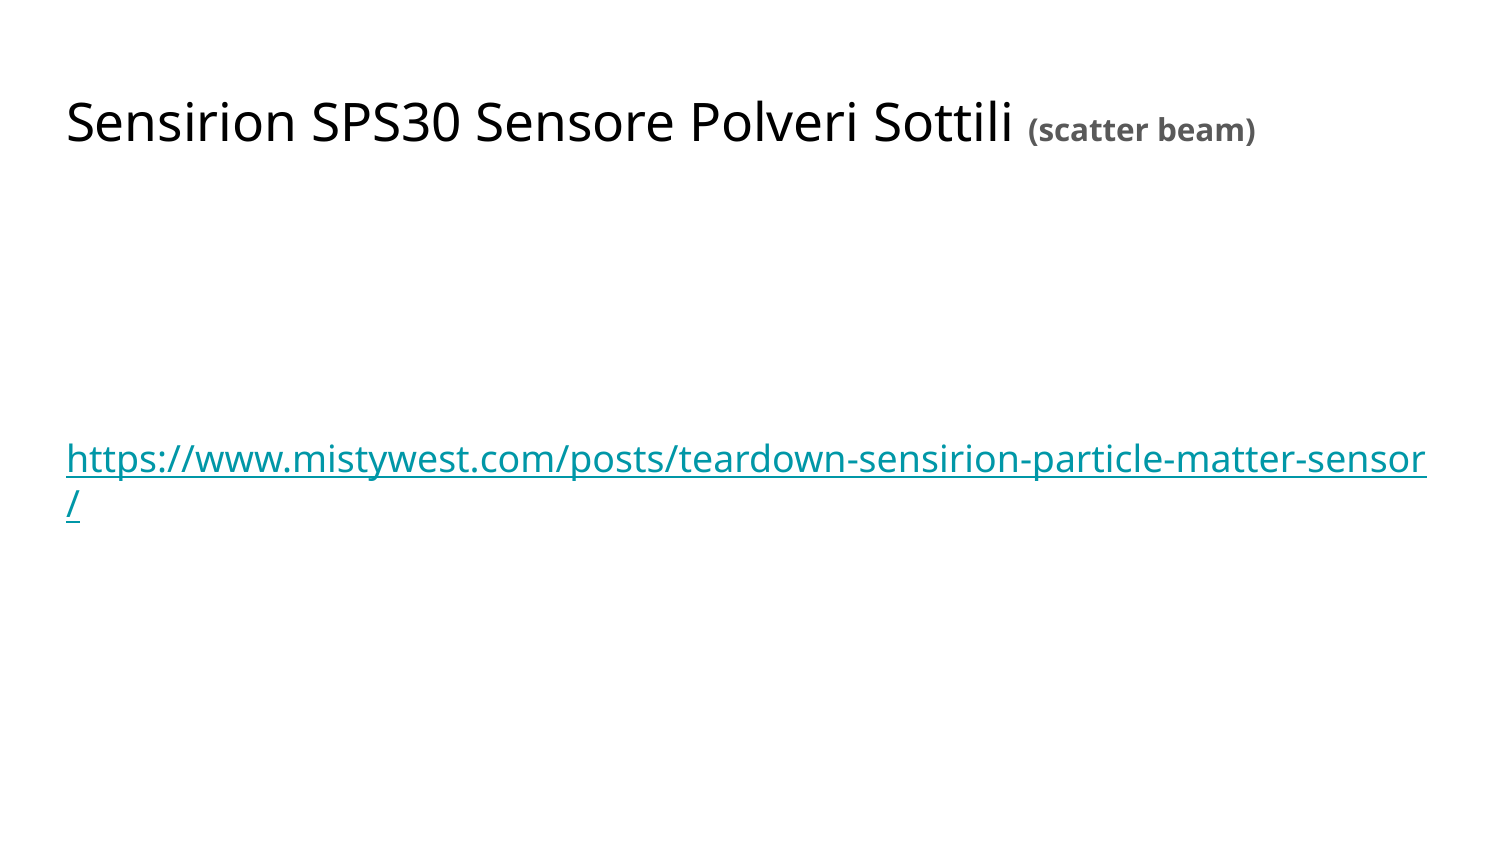

Sensirion SPS30 Sensore Polveri Sottili (scatter beam)
# https://www.mistywest.com/posts/teardown-sensirion-particle-matter-sensor/